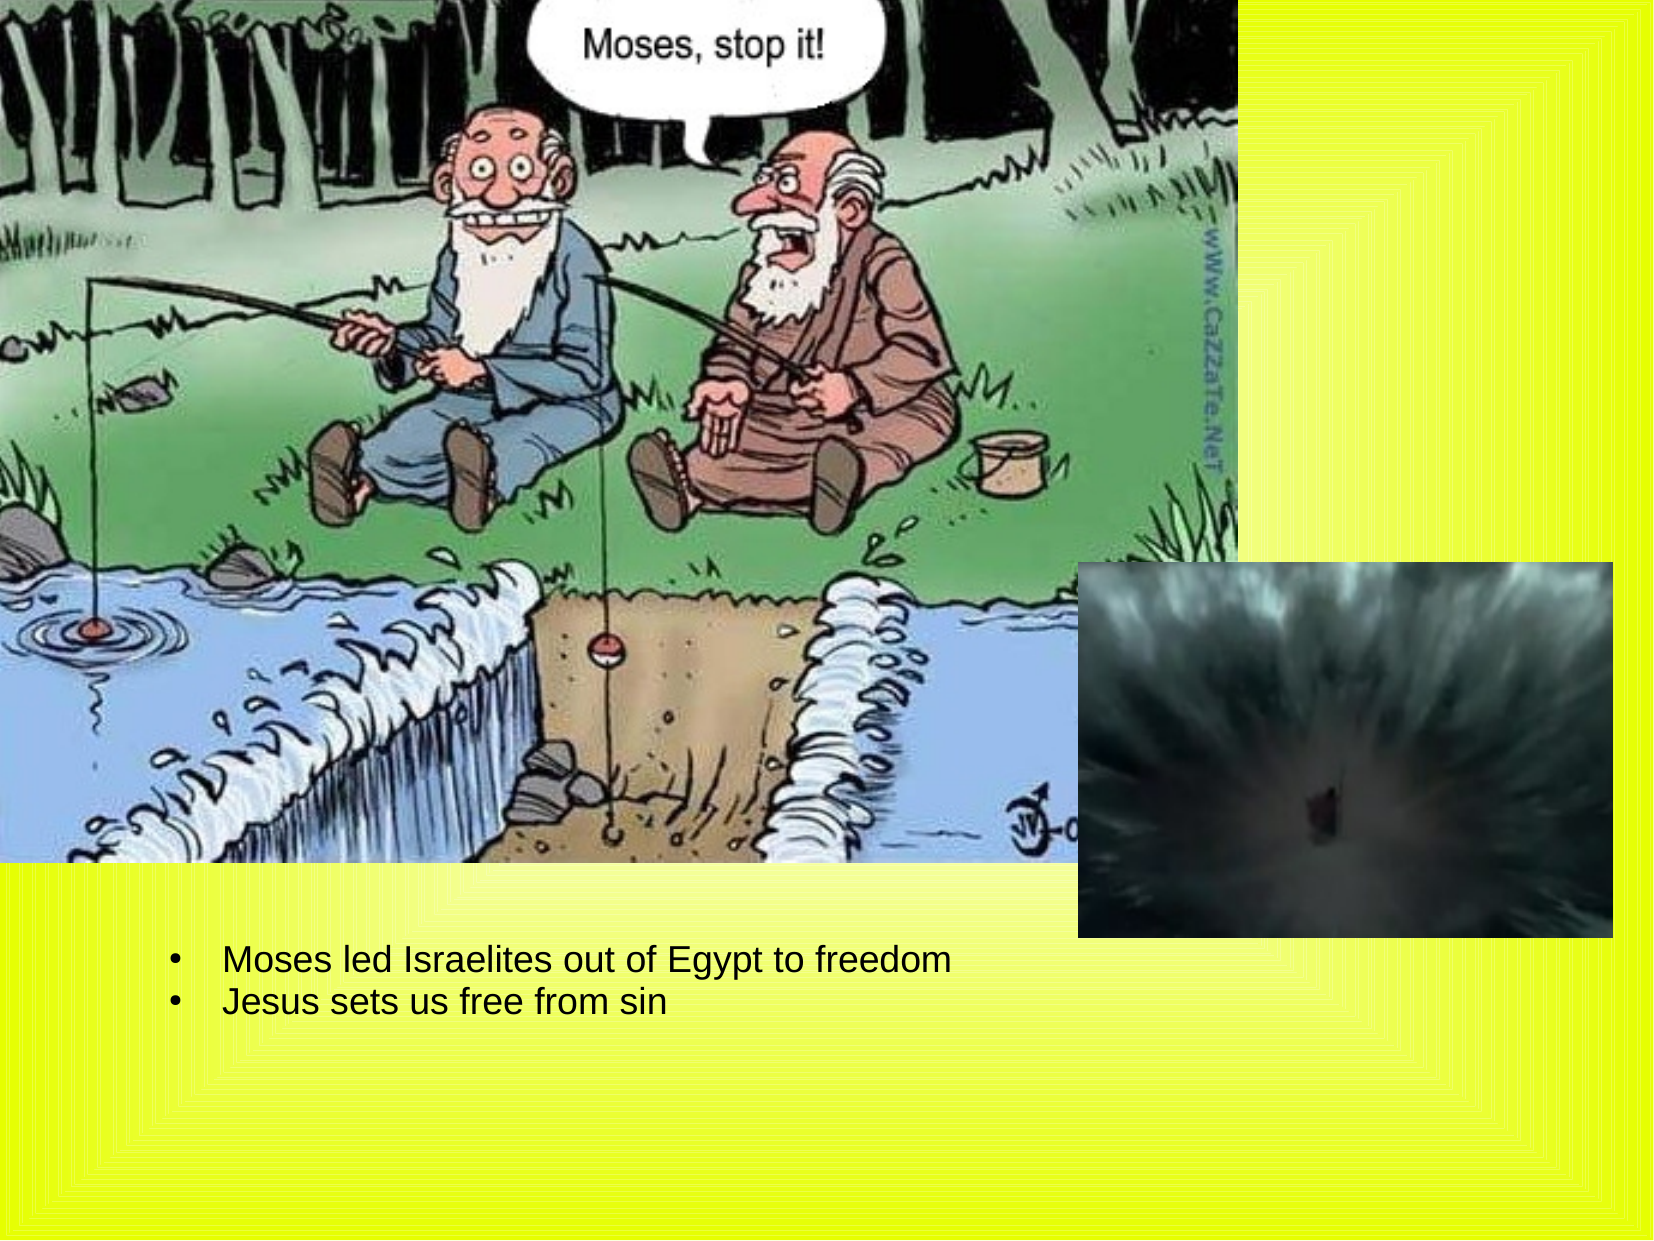

Moses led Israelites out of Egypt to freedom
Jesus sets us free from sin